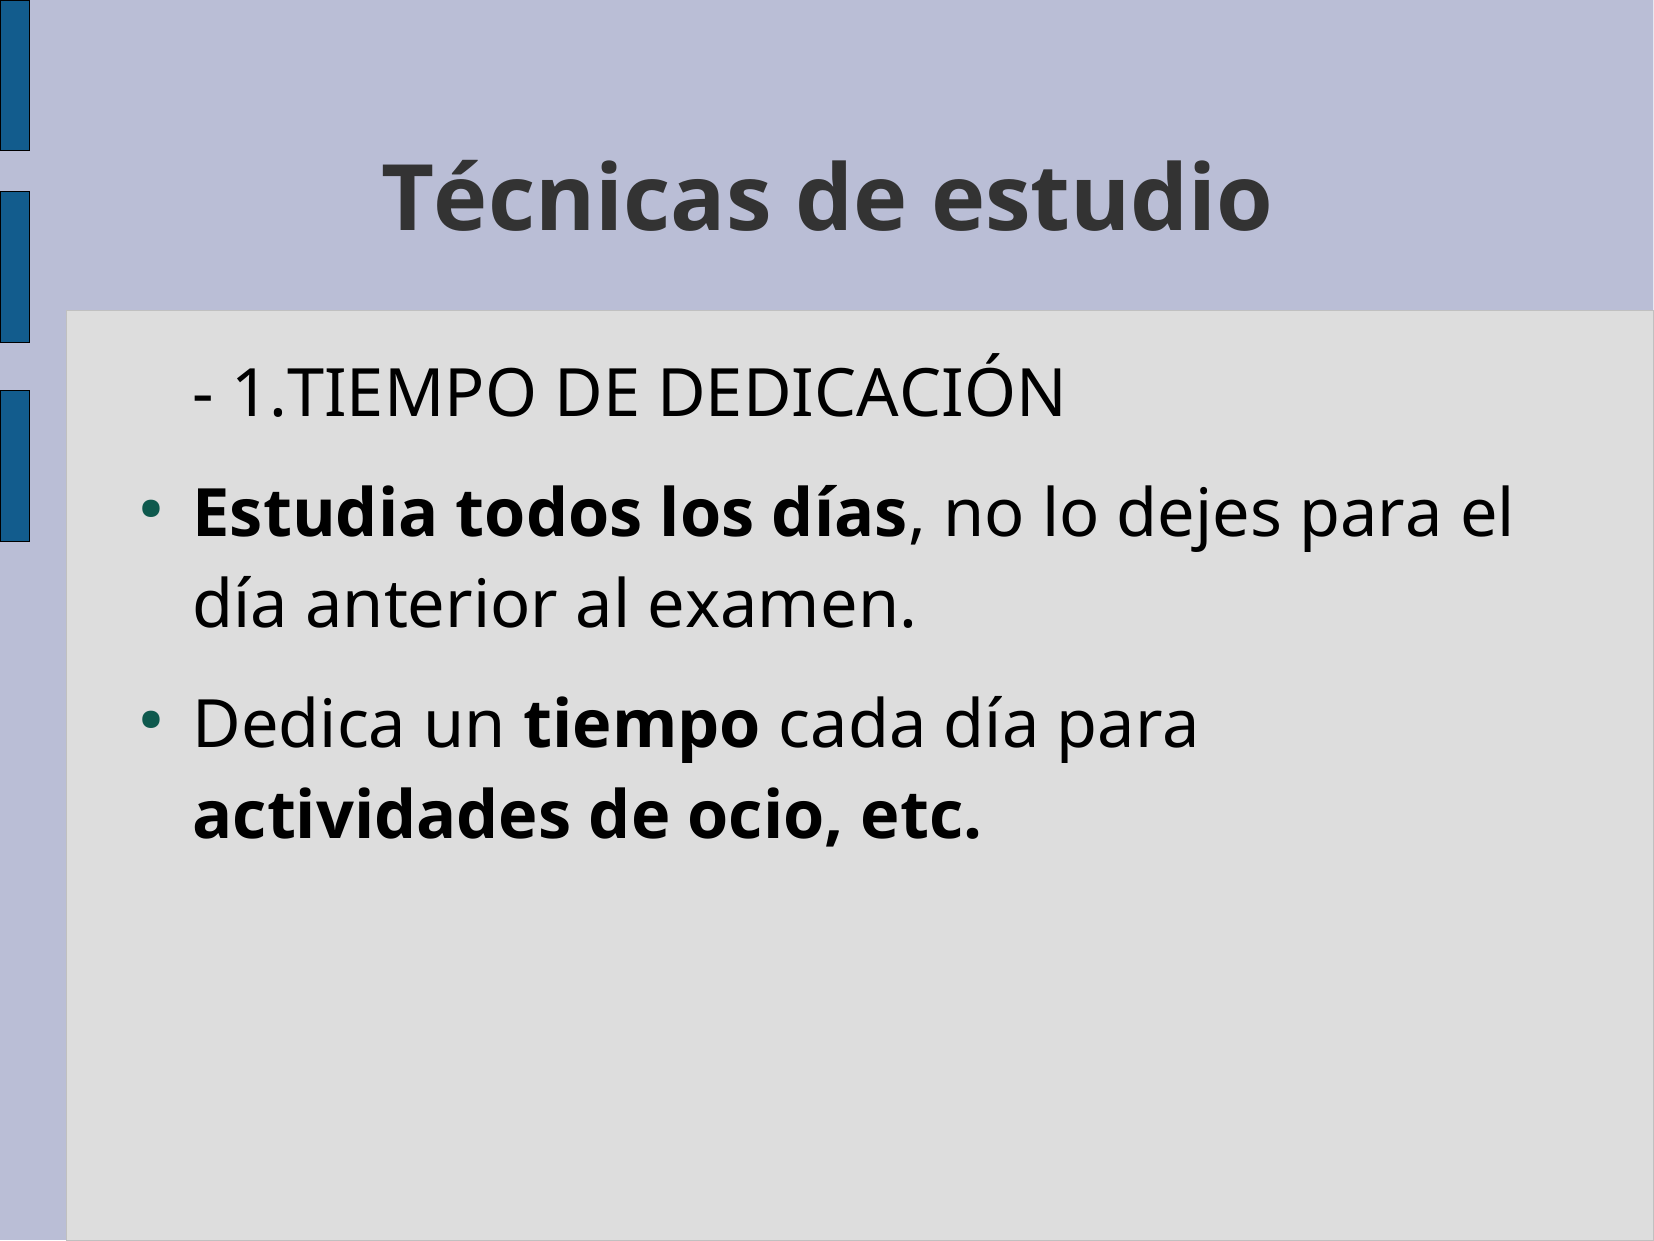

# Técnicas de estudio
- 1.TIEMPO DE DEDICACIÓN
Estudia todos los días, no lo dejes para el día anterior al examen.
Dedica un tiempo cada día para actividades de ocio, etc.